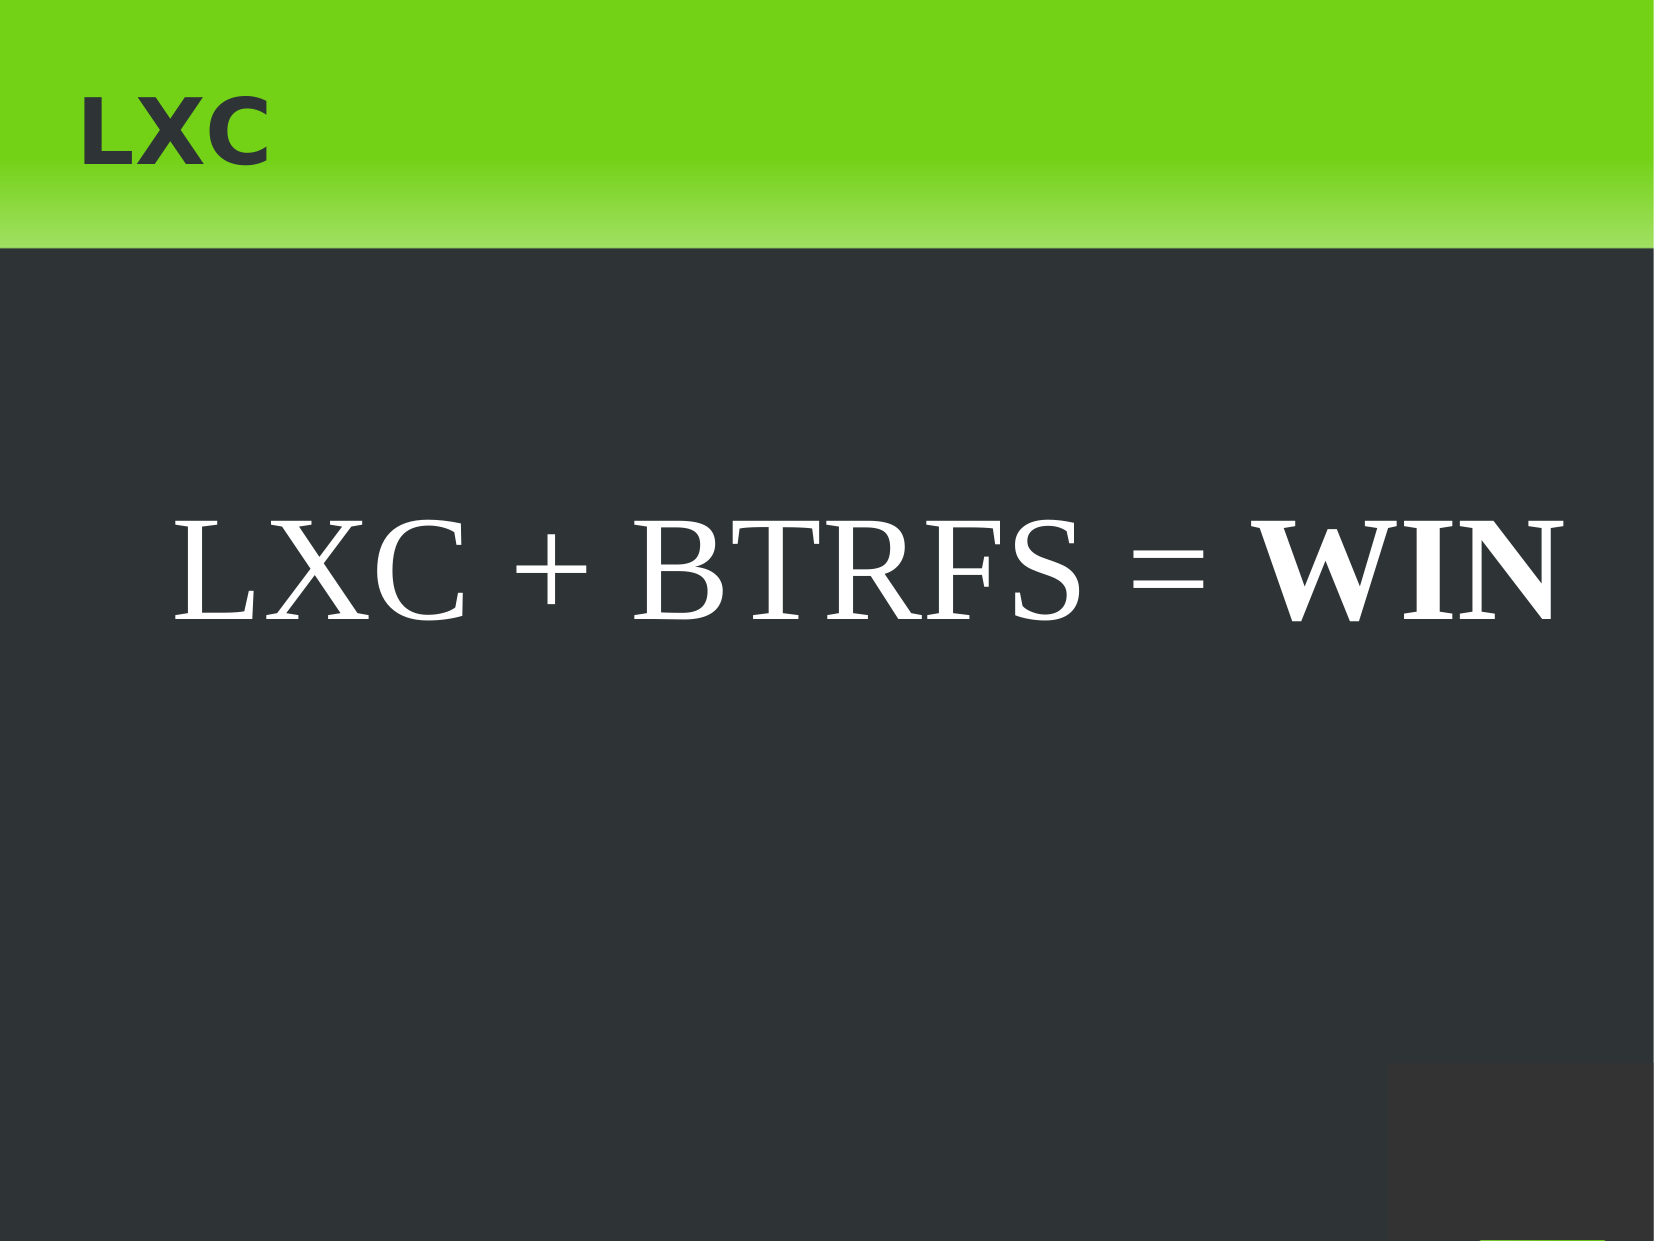

# LXC
LXC + BTRFS = WIN